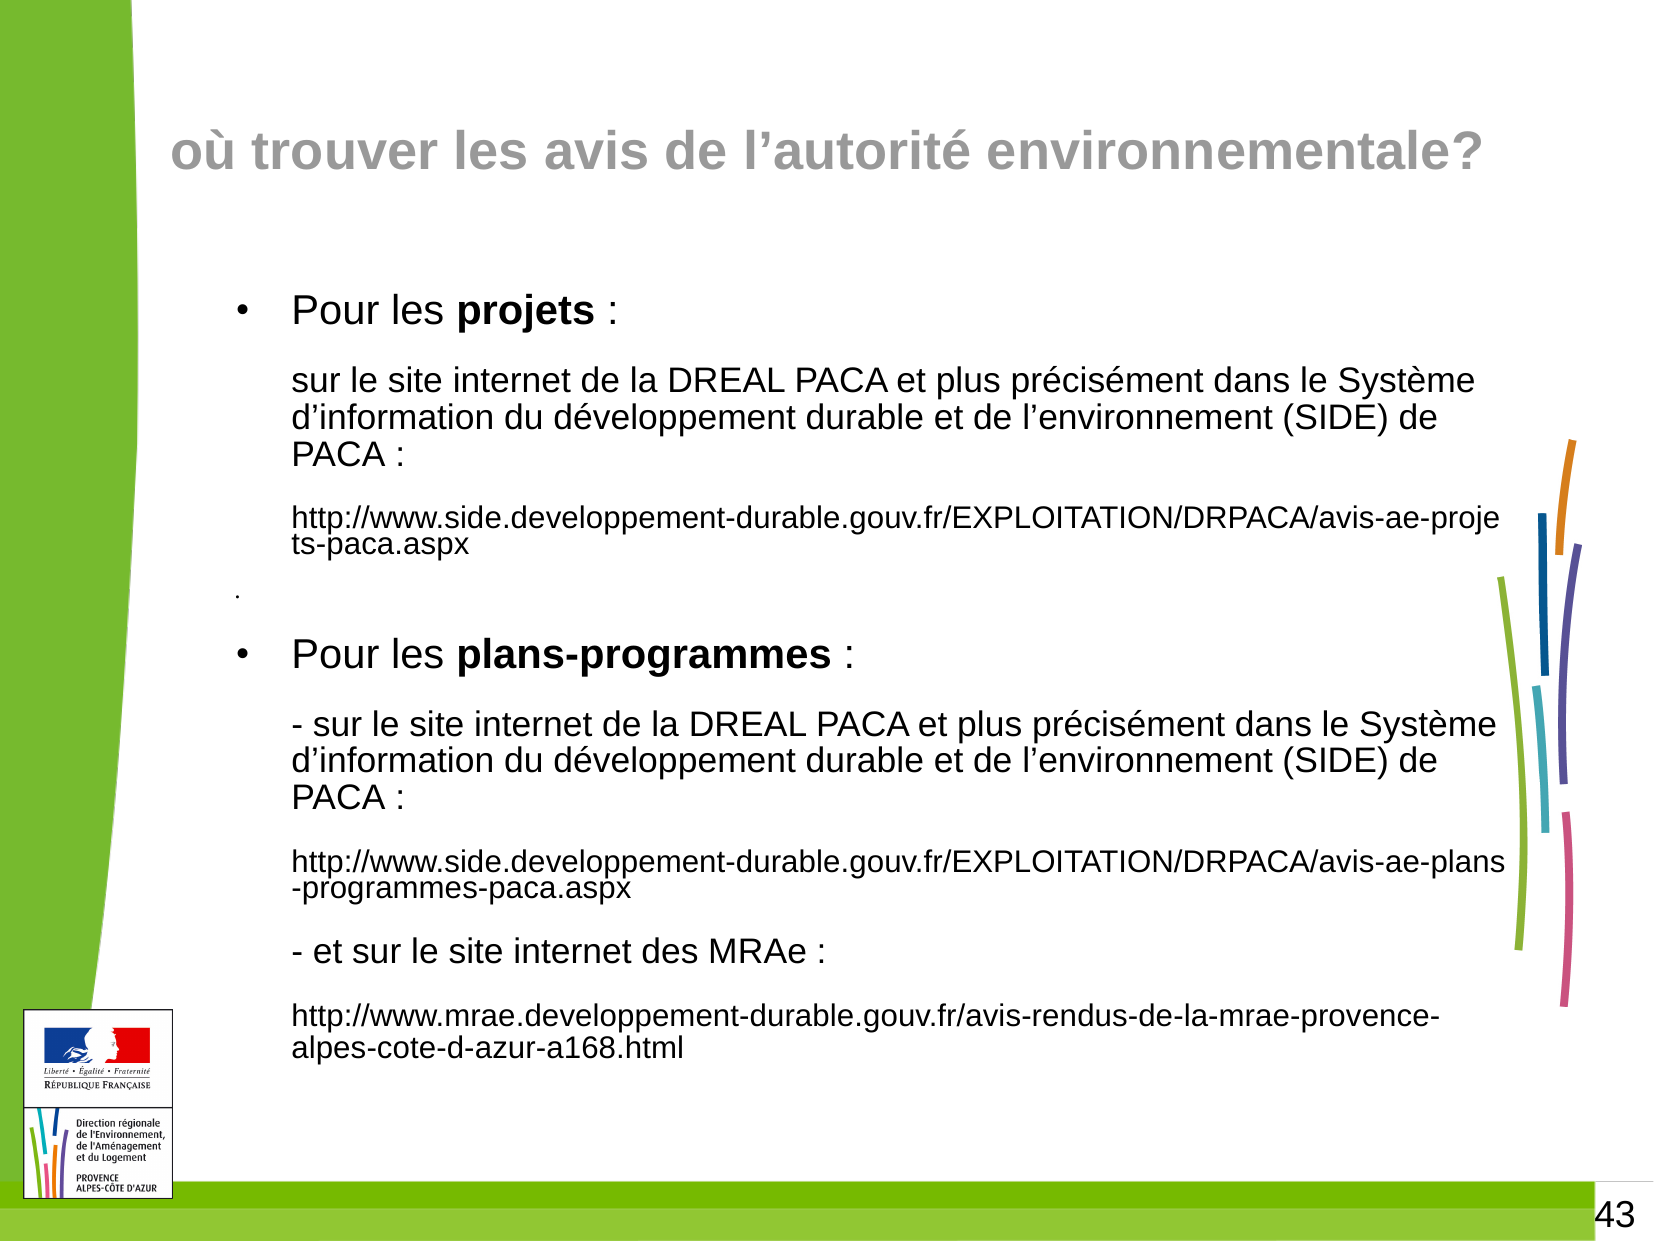

# où trouver les avis de l’autorité environnementale?
Pour les projets :
sur le site internet de la DREAL PACA et plus précisément dans le Système d’information du développement durable et de l’environnement (SIDE) de PACA :
http://www.side.developpement-durable.gouv.fr/EXPLOITATION/DRPACA/avis-ae-projets-paca.aspx
Pour les plans-programmes :
- sur le site internet de la DREAL PACA et plus précisément dans le Système d’information du développement durable et de l’environnement (SIDE) de PACA :
http://www.side.developpement-durable.gouv.fr/EXPLOITATION/DRPACA/avis-ae-plans-programmes-paca.aspx
- et sur le site internet des MRAe :
http://www.mrae.developpement-durable.gouv.fr/avis-rendus-de-la-mrae-provence-alpes-cote-d-azur-a168.html